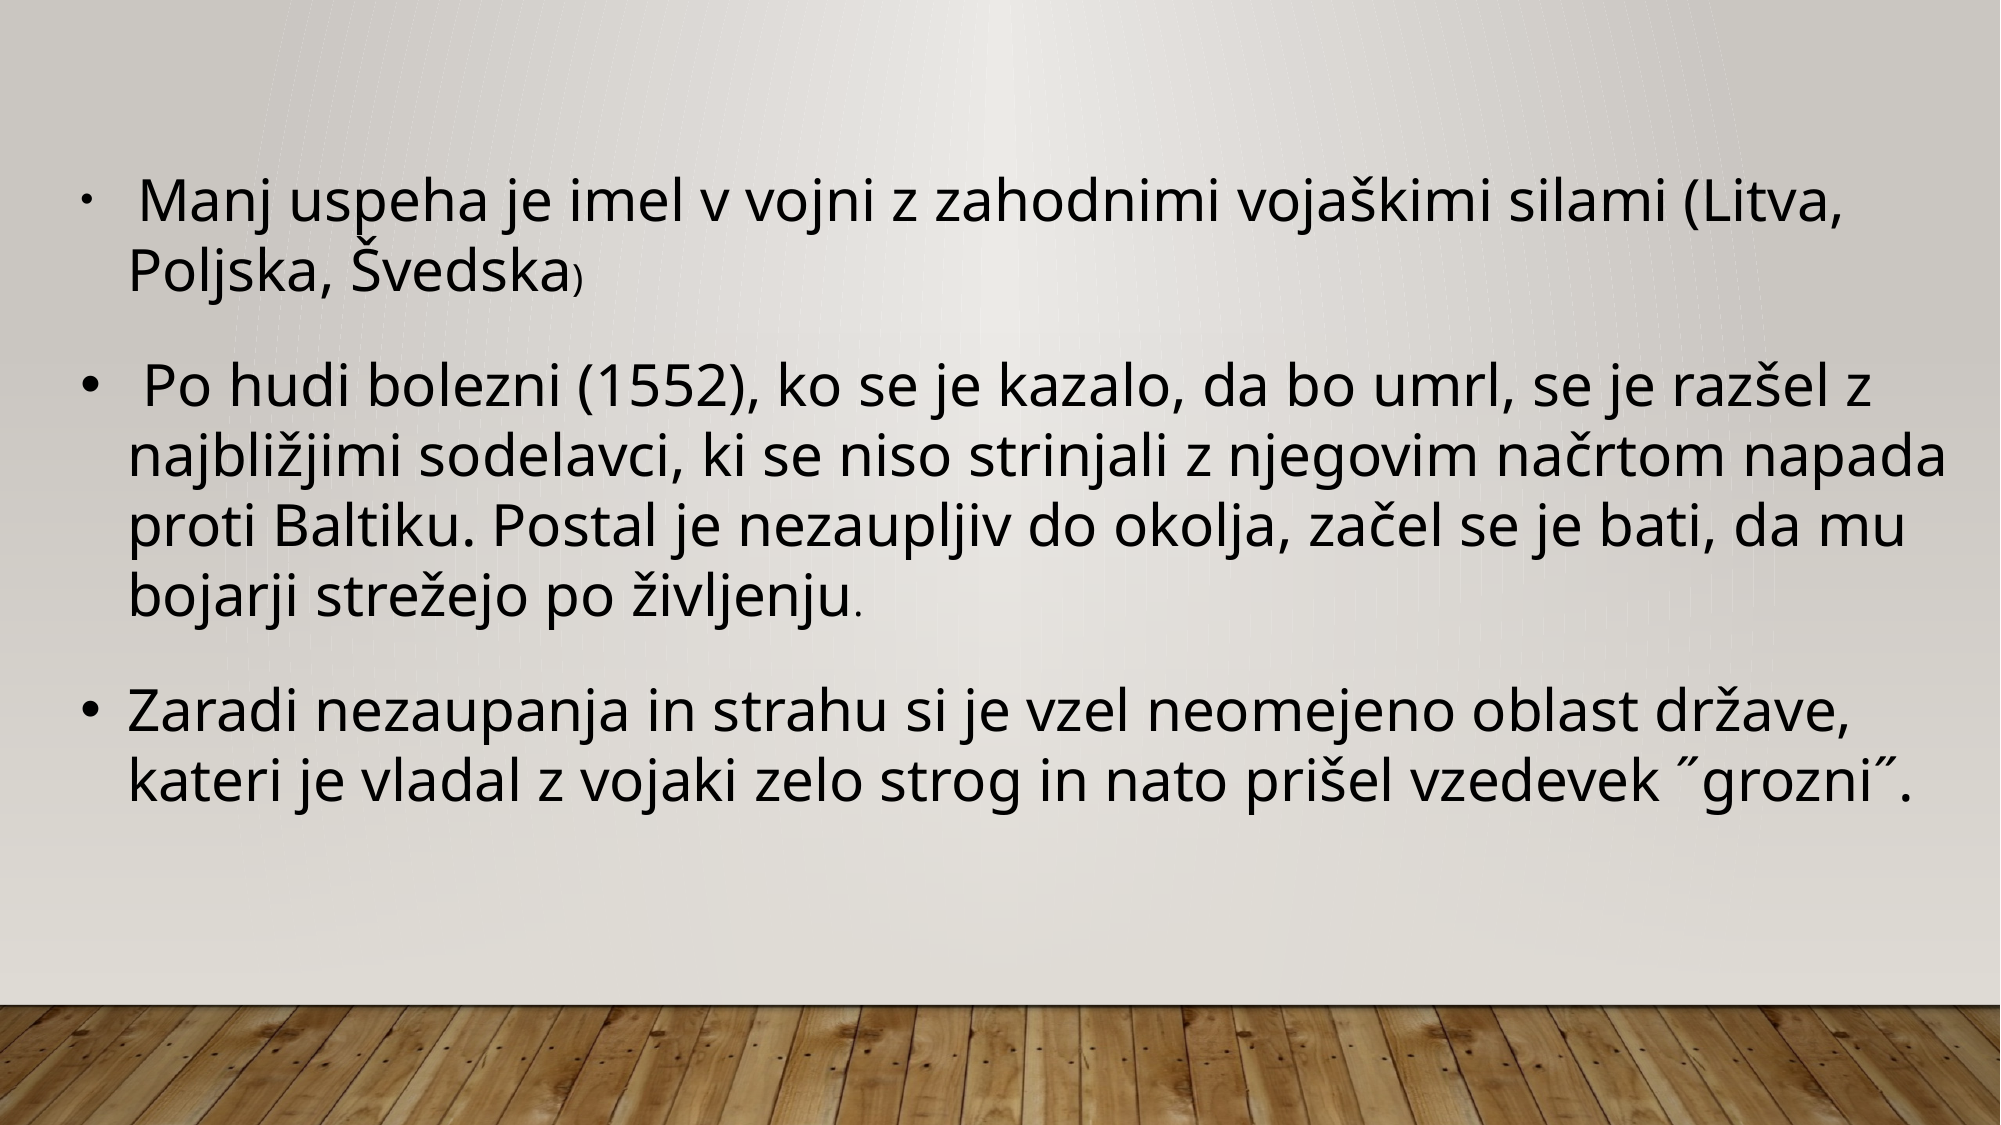

Manj uspeha je imel v vojni z zahodnimi vojaškimi silami (Litva, Poljska, Švedska)
 Po hudi bolezni (1552), ko se je kazalo, da bo umrl, se je razšel z najbližjimi sodelavci, ki se niso strinjali z njegovim načrtom napada proti Baltiku. Postal je nezaupljiv do okolja, začel se je bati, da mu bojarji strežejo po življenju.
Zaradi nezaupanja in strahu si je vzel neomejeno oblast države, kateri je vladal z vojaki zelo strog in nato prišel vzedevek ˝grozni˝.